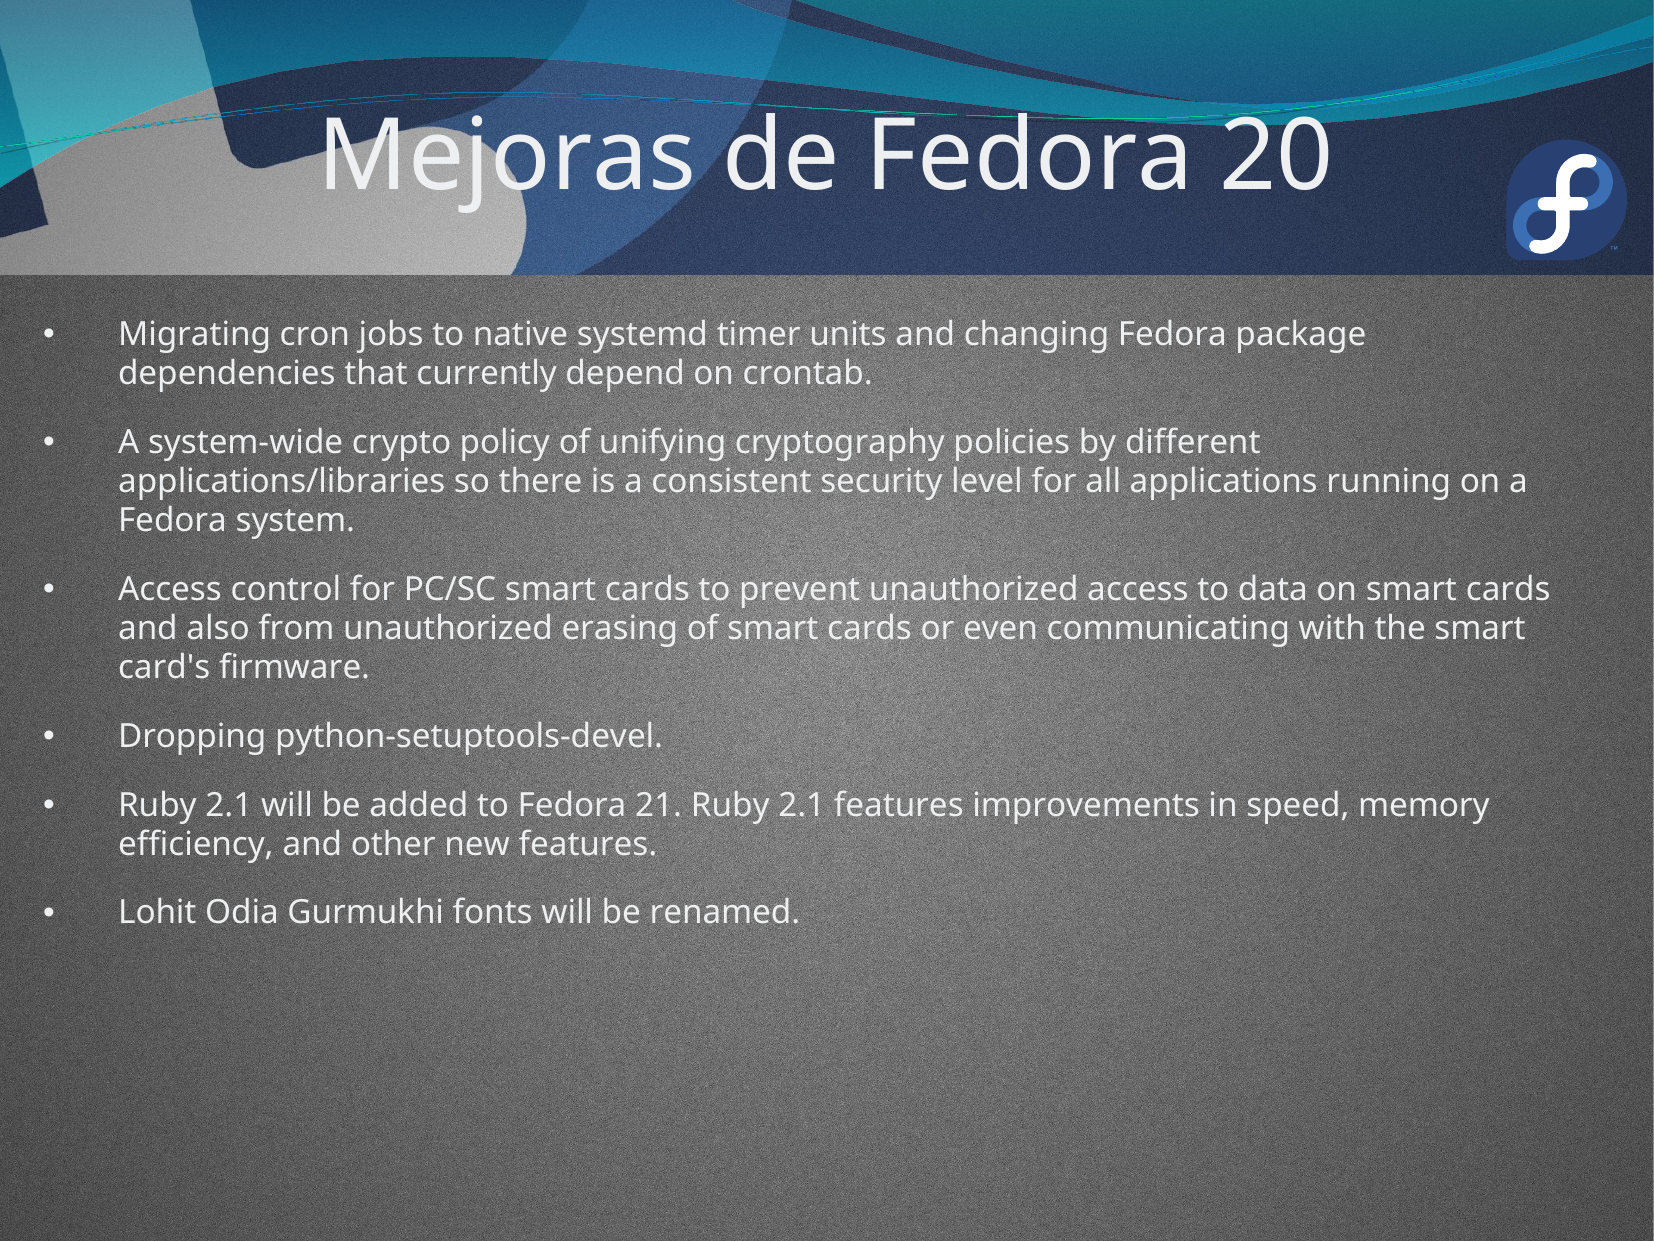

Mejoras de Fedora 20
Migrating cron jobs to native systemd timer units and changing Fedora package dependencies that currently depend on crontab.
A system-wide crypto policy of unifying cryptography policies by different applications/libraries so there is a consistent security level for all applications running on a Fedora system.
Access control for PC/SC smart cards to prevent unauthorized access to data on smart cards and also from unauthorized erasing of smart cards or even communicating with the smart card's firmware.
Dropping python-setuptools-devel.
Ruby 2.1 will be added to Fedora 21. Ruby 2.1 features improvements in speed, memory efficiency, and other new features.
Lohit Odia Gurmukhi fonts will be renamed.